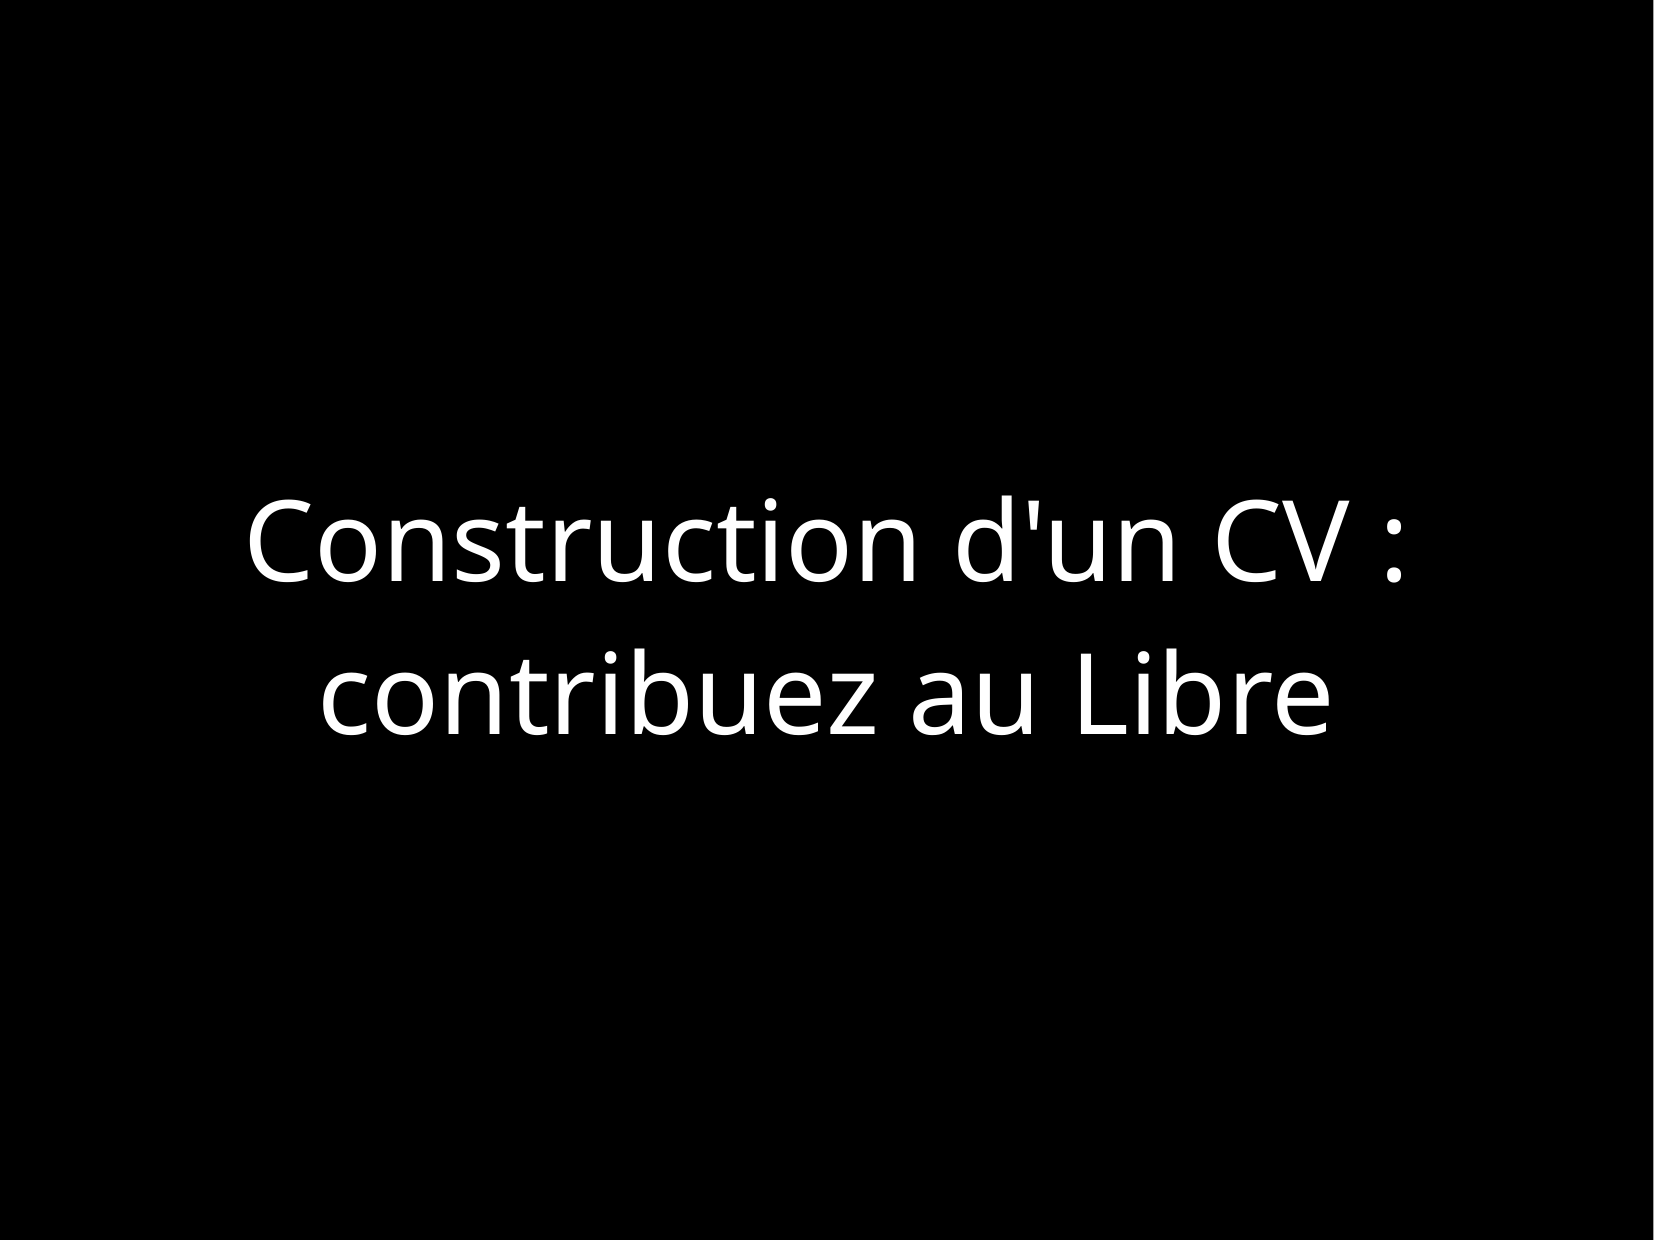

# Construction d'un CV : contribuez au Libre